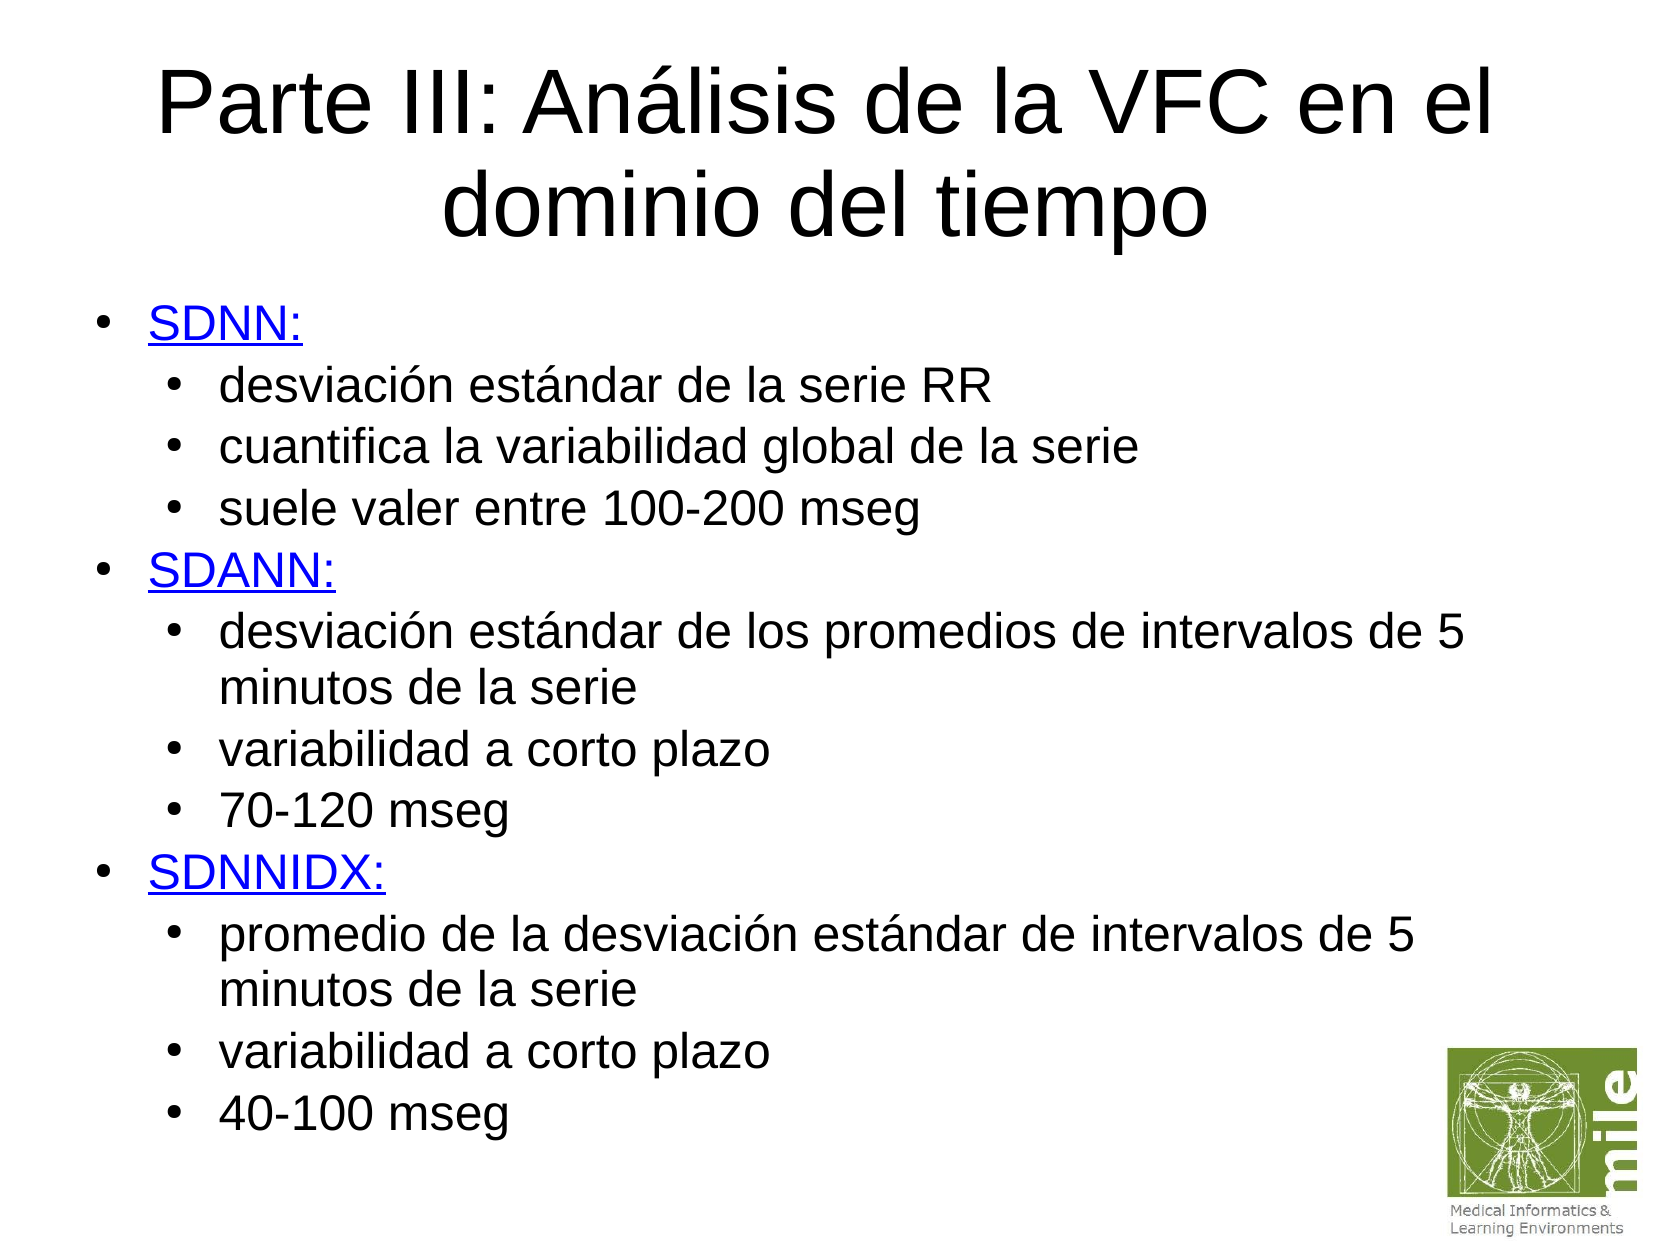

# Parte III: Análisis de la VFC en el dominio del tiempo
SDNN:
desviación estándar de la serie RR
cuantifica la variabilidad global de la serie
suele valer entre 100-200 mseg
SDANN:
desviación estándar de los promedios de intervalos de 5 minutos de la serie
variabilidad a corto plazo
70-120 mseg
SDNNIDX:
promedio de la desviación estándar de intervalos de 5 minutos de la serie
variabilidad a corto plazo
40-100 mseg